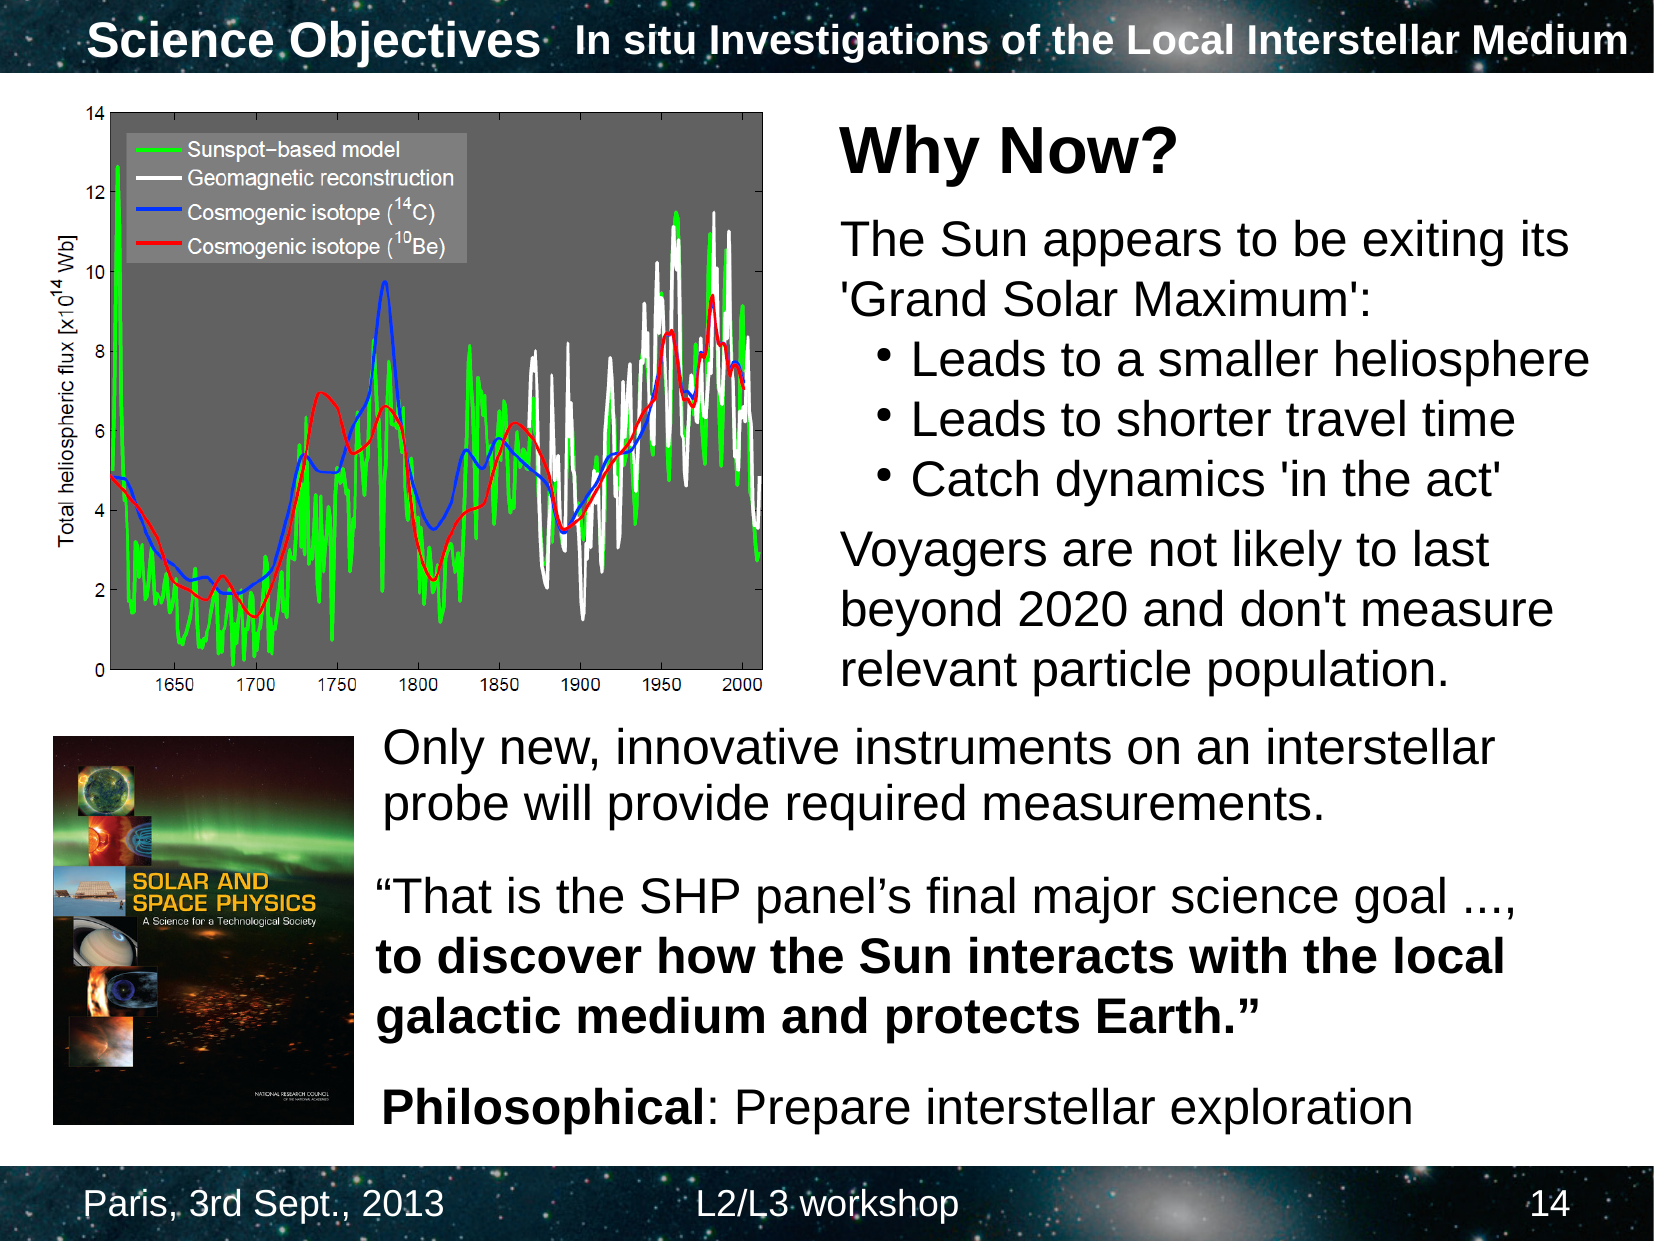

Science Objectives
Why Now?
The Sun appears to be exiting its 'Grand Solar Maximum':
Leads to a smaller heliosphere
Leads to shorter travel time
Catch dynamics 'in the act'
Voyagers are not likely to last beyond 2020 and don't measure relevant particle population.
Only new, innovative instruments on an interstellar probe will provide required measurements.
“That is the SHP panel’s final major science goal ...,
to discover how the Sun interacts with the local galactic medium and protects Earth.”
Philosophical: Prepare interstellar exploration